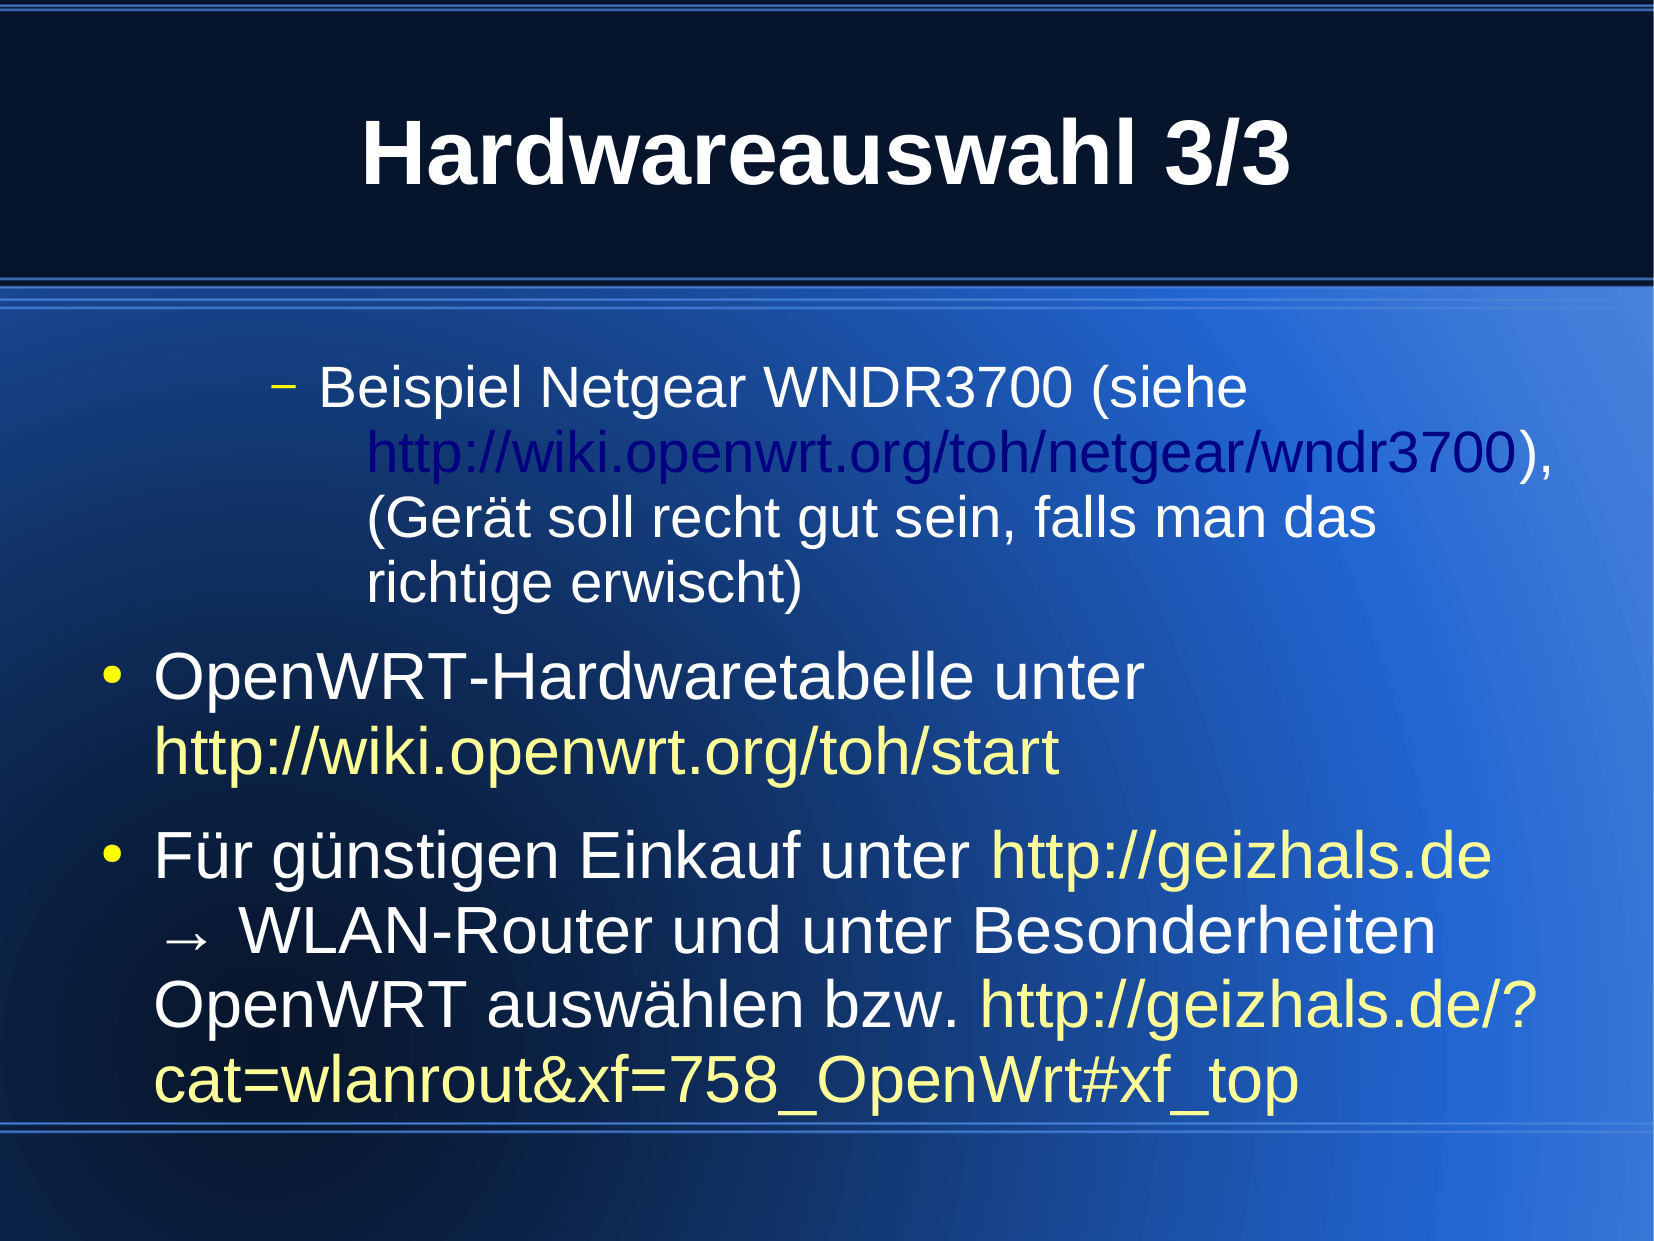

# Hardwareauswahl 3/3
Beispiel Netgear WNDR3700 (siehe http://wiki.openwrt.org/toh/netgear/wndr3700), (Gerät soll recht gut sein, falls man das richtige erwischt)
OpenWRT-Hardwaretabelle unter http://wiki.openwrt.org/toh/start
Für günstigen Einkauf unter http://geizhals.de → WLAN-Router und unter Besonderheiten OpenWRT auswählen bzw. http://geizhals.de/?cat=wlanrout&xf=758_OpenWrt#xf_top